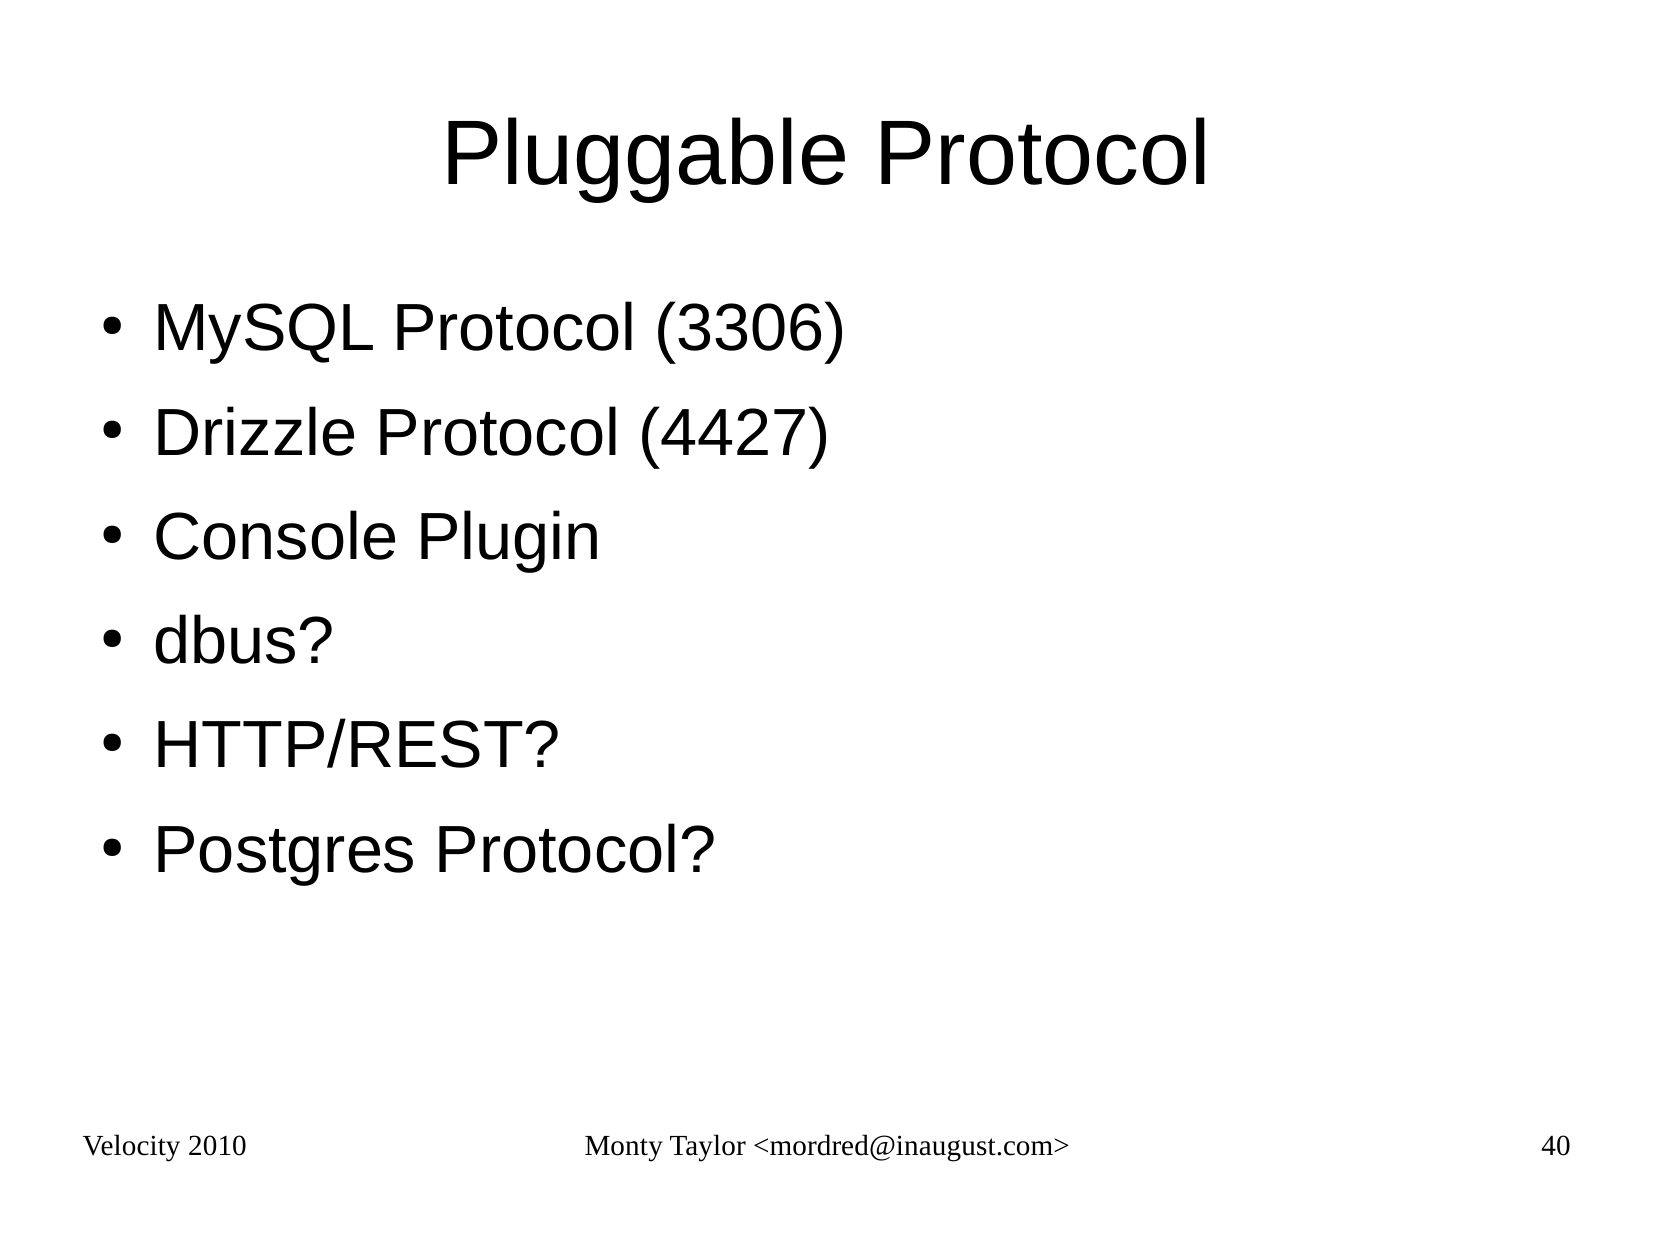

# Pluggable Protocol
MySQL Protocol (3306)
Drizzle Protocol (4427)
Console Plugin
dbus?
HTTP/REST?
Postgres Protocol?
Velocity 2010
Monty Taylor <mordred@inaugust.com>
40